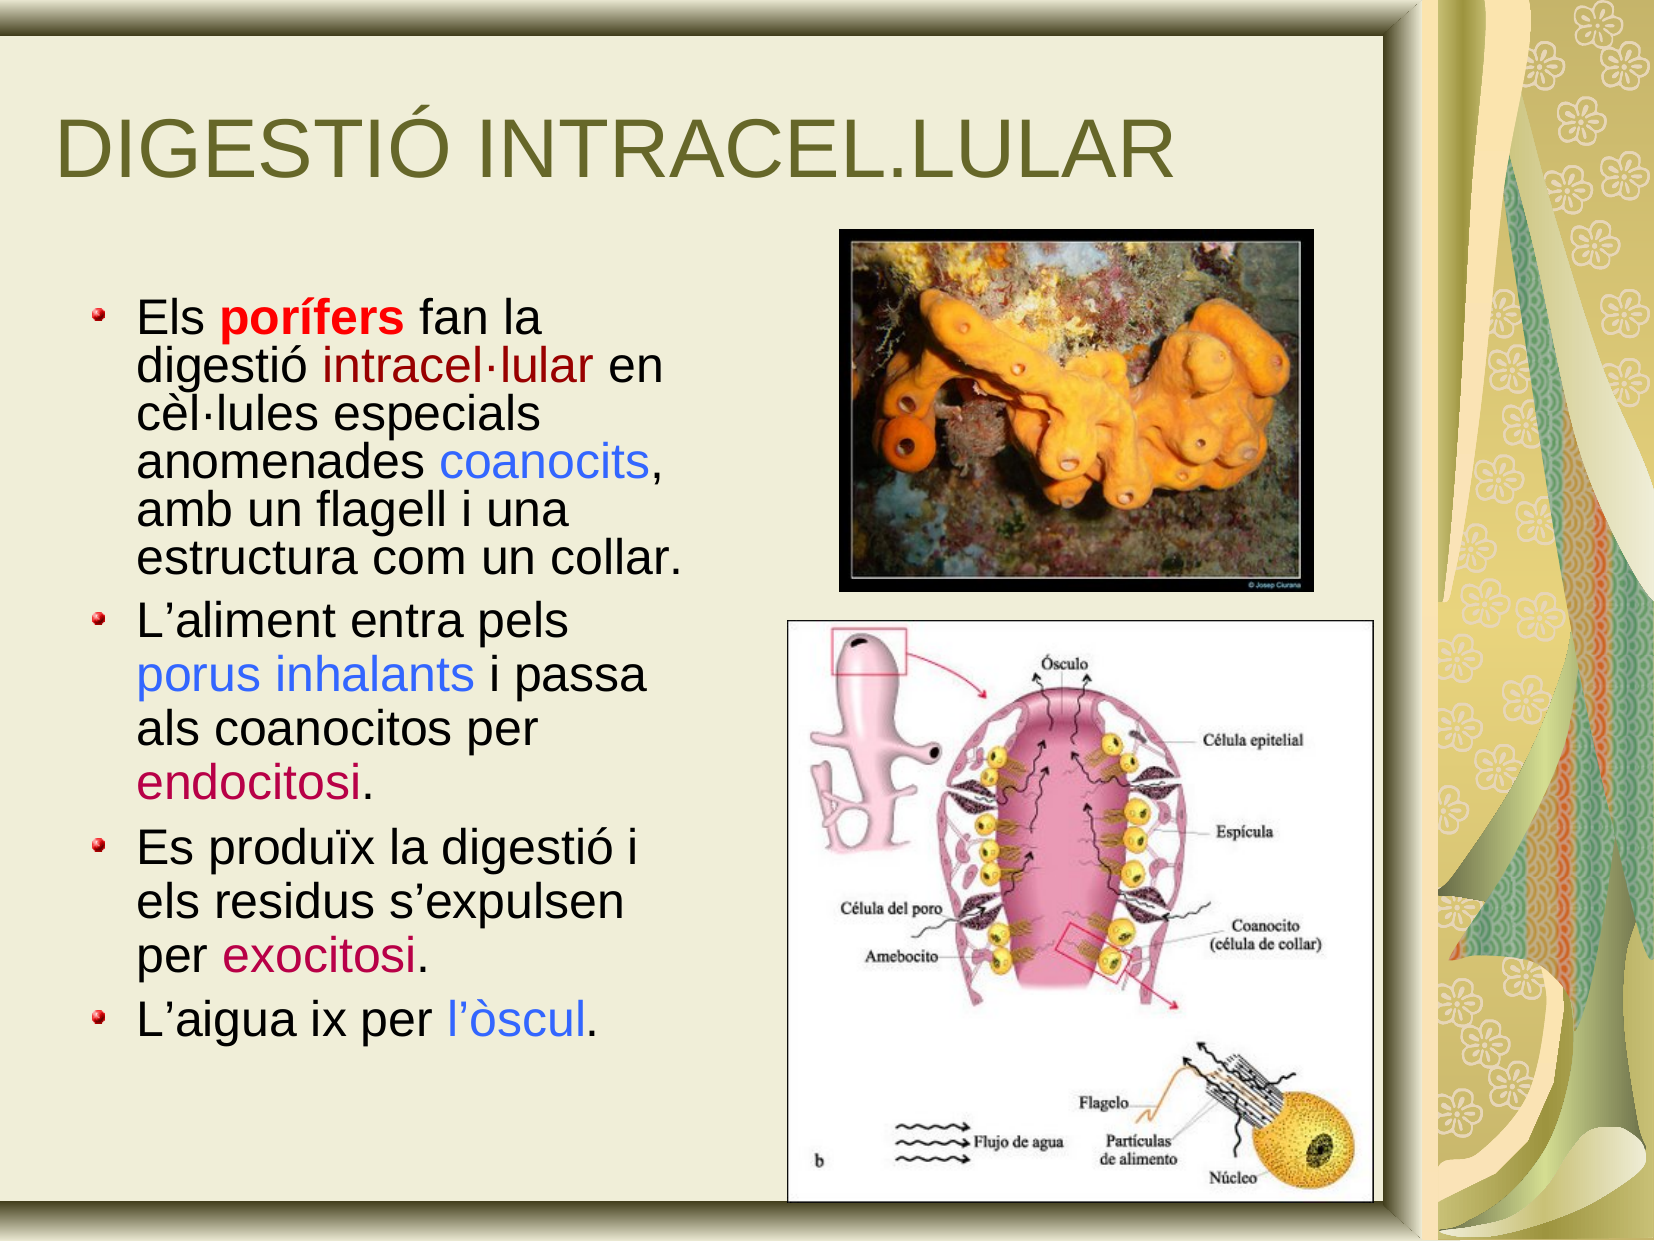

DIGESTIÓ INTRACEL.LULAR
Els porífers fan la digestió intracel·lular en cèl·lules especials anomenades coanocits, amb un flagell i una estructura com un collar.
L’aliment entra pels porus inhalants i passa als coanocitos per endocitosi.
Es produïx la digestió i els residus s’expulsen per exocitosi.
L’aigua ix per l’òscul.